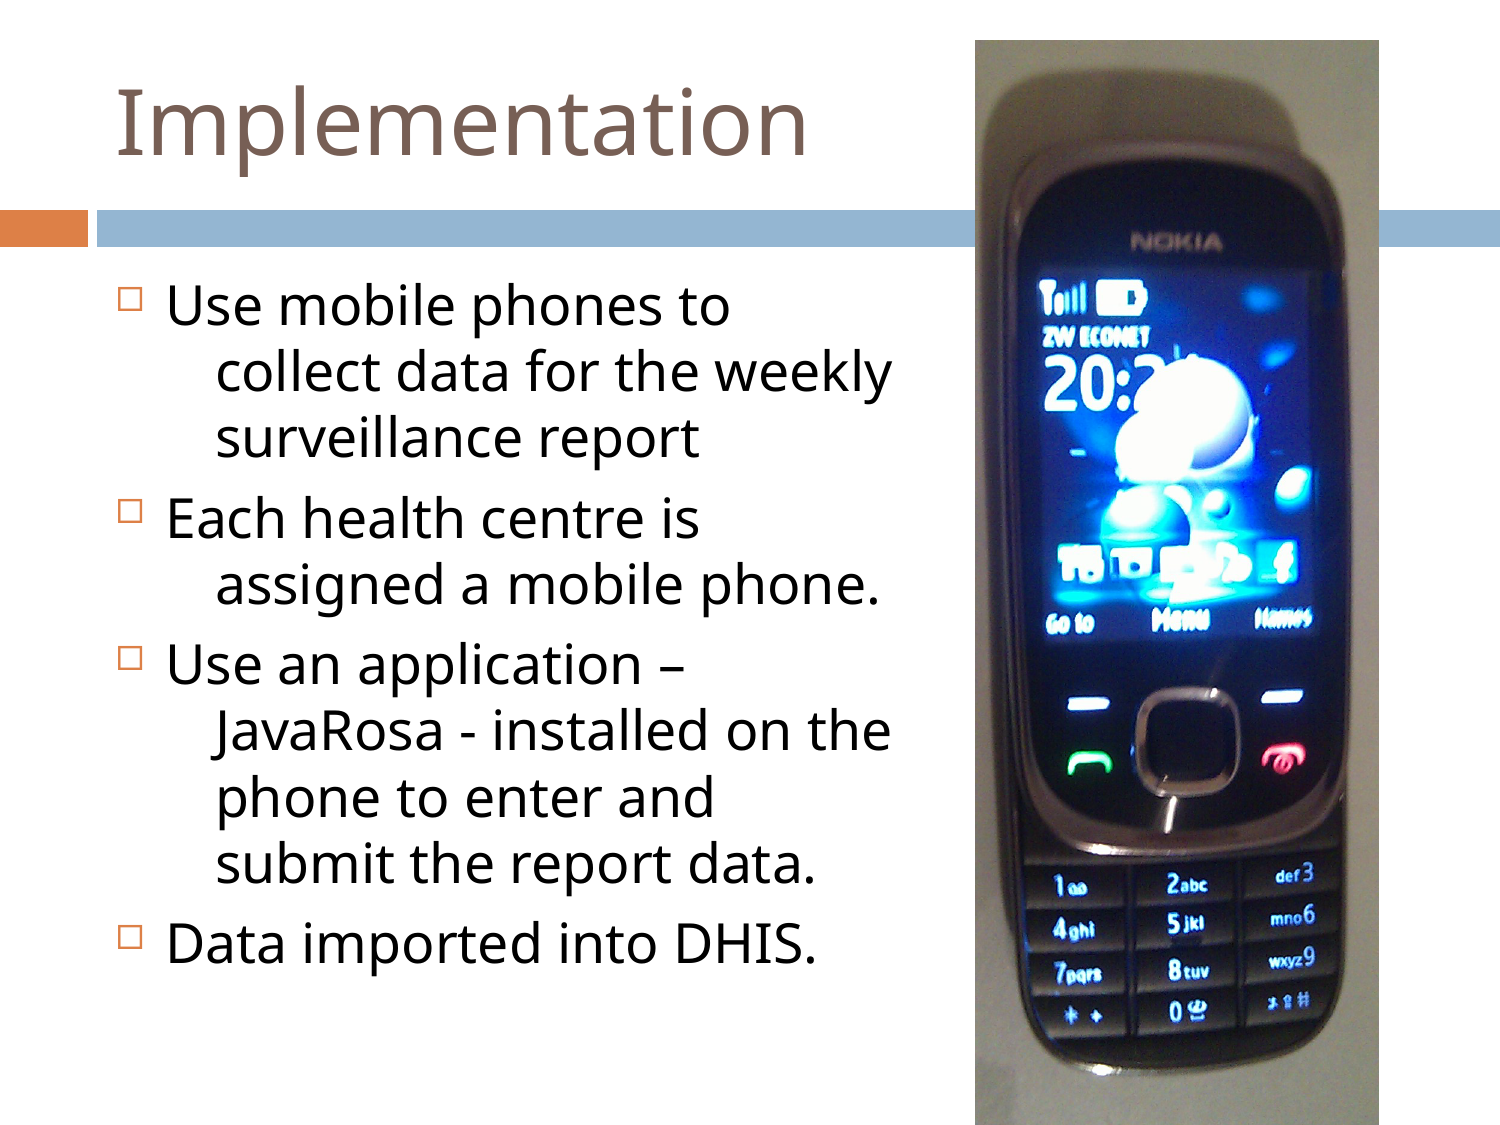

# Implementation
Use mobile phones to collect data for the weekly surveillance report
Each health centre is assigned a mobile phone.
Use an application – JavaRosa - installed on the phone to enter and submit the report data.
Data imported into DHIS.